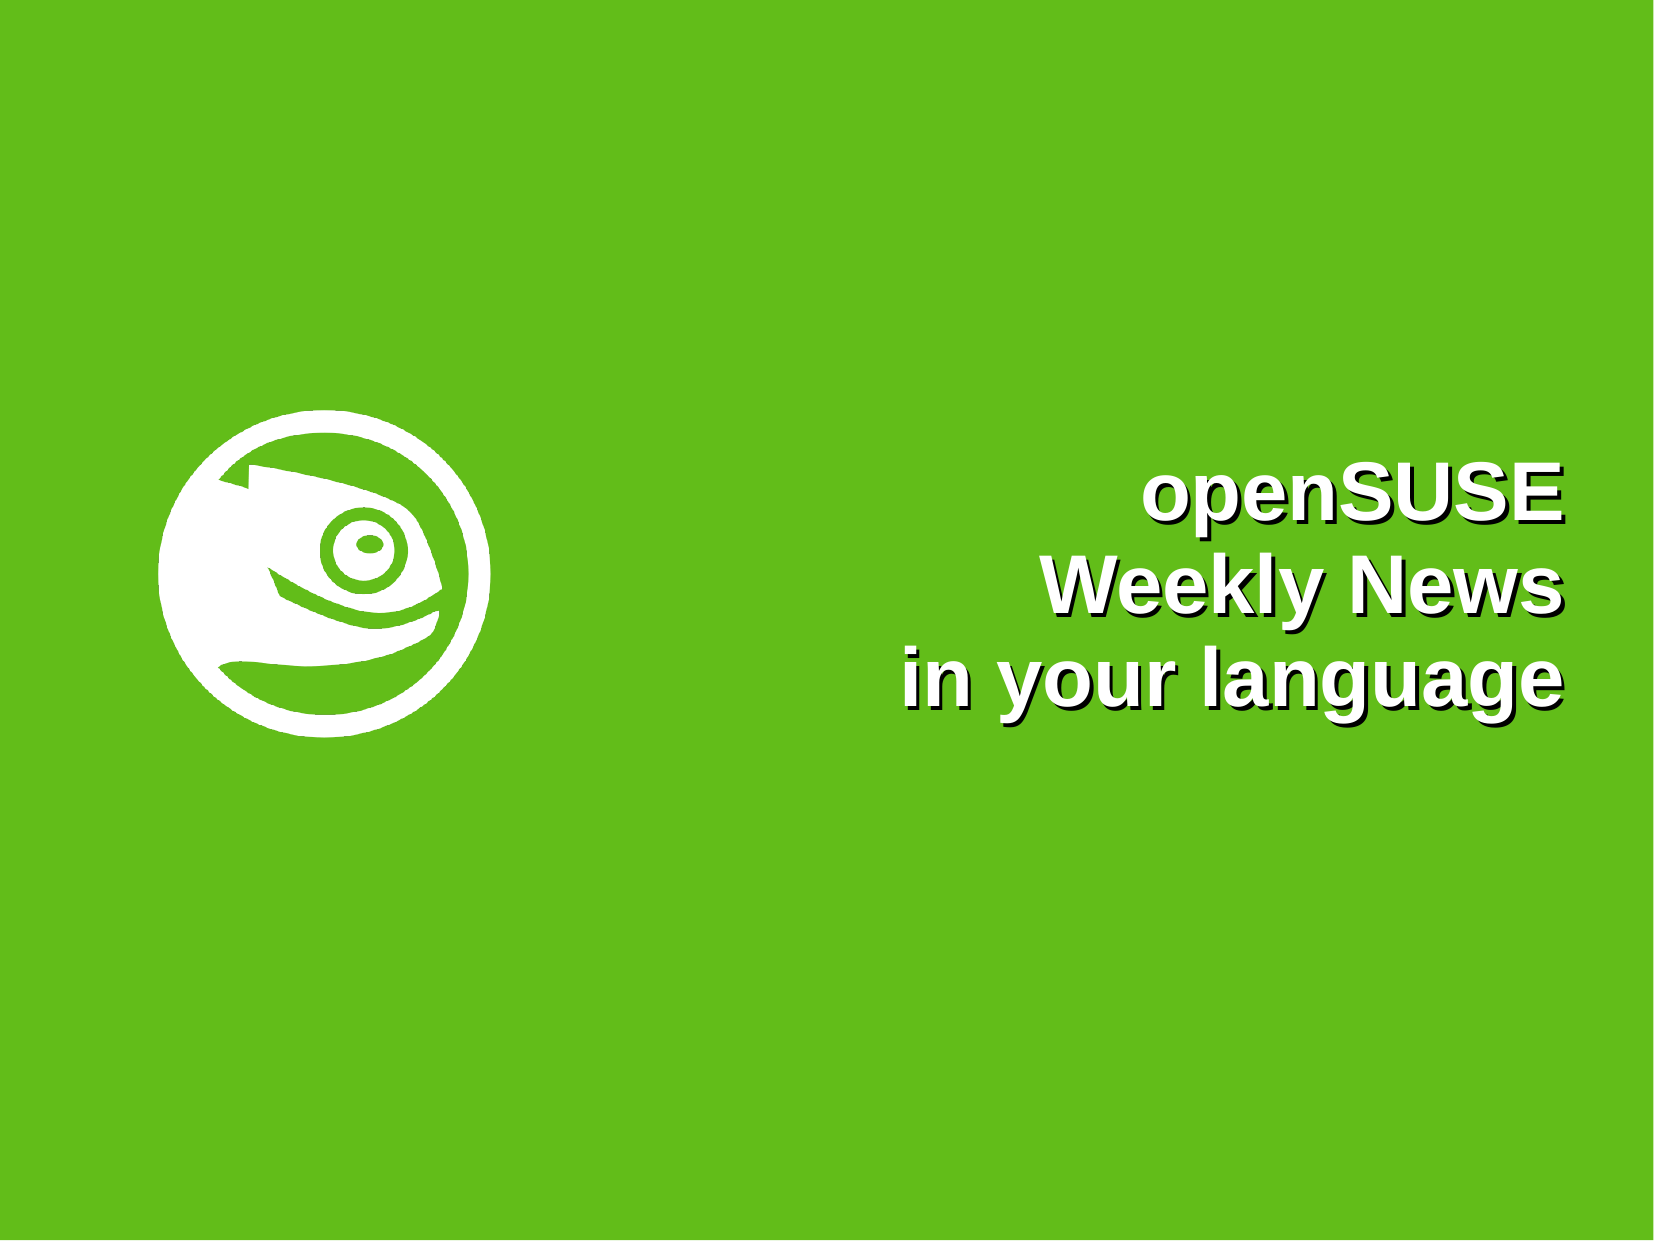

# openSUSE Weekly News in your language